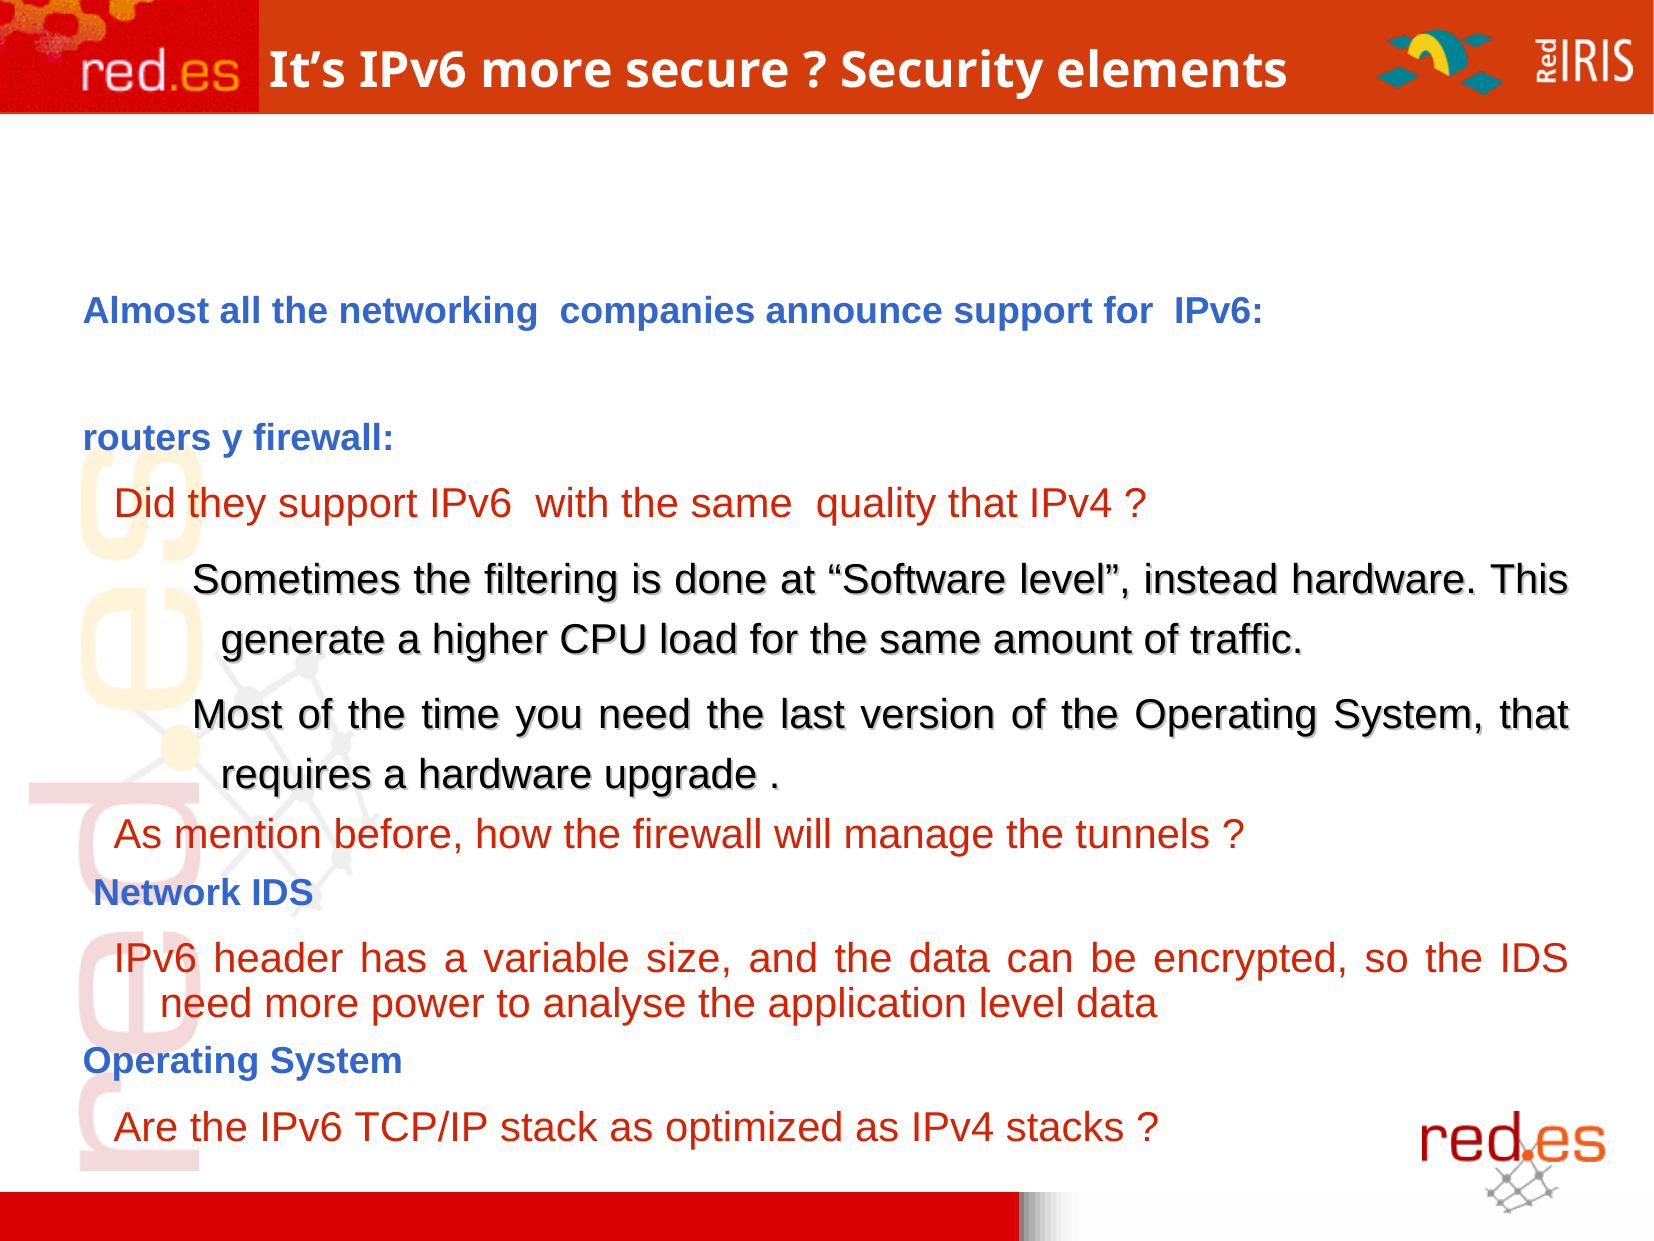

# It’s IPv6 more secure ? Security elements
Almost all the networking companies announce support for IPv6:
routers y firewall:
Did they support IPv6 with the same quality that IPv4 ?
Sometimes the filtering is done at “Software level”, instead hardware. This generate a higher CPU load for the same amount of traffic.
Most of the time you need the last version of the Operating System, that requires a hardware upgrade .
As mention before, how the firewall will manage the tunnels ?
 Network IDS
IPv6 header has a variable size, and the data can be encrypted, so the IDS need more power to analyse the application level data
Operating System
Are the IPv6 TCP/IP stack as optimized as IPv4 stacks ?